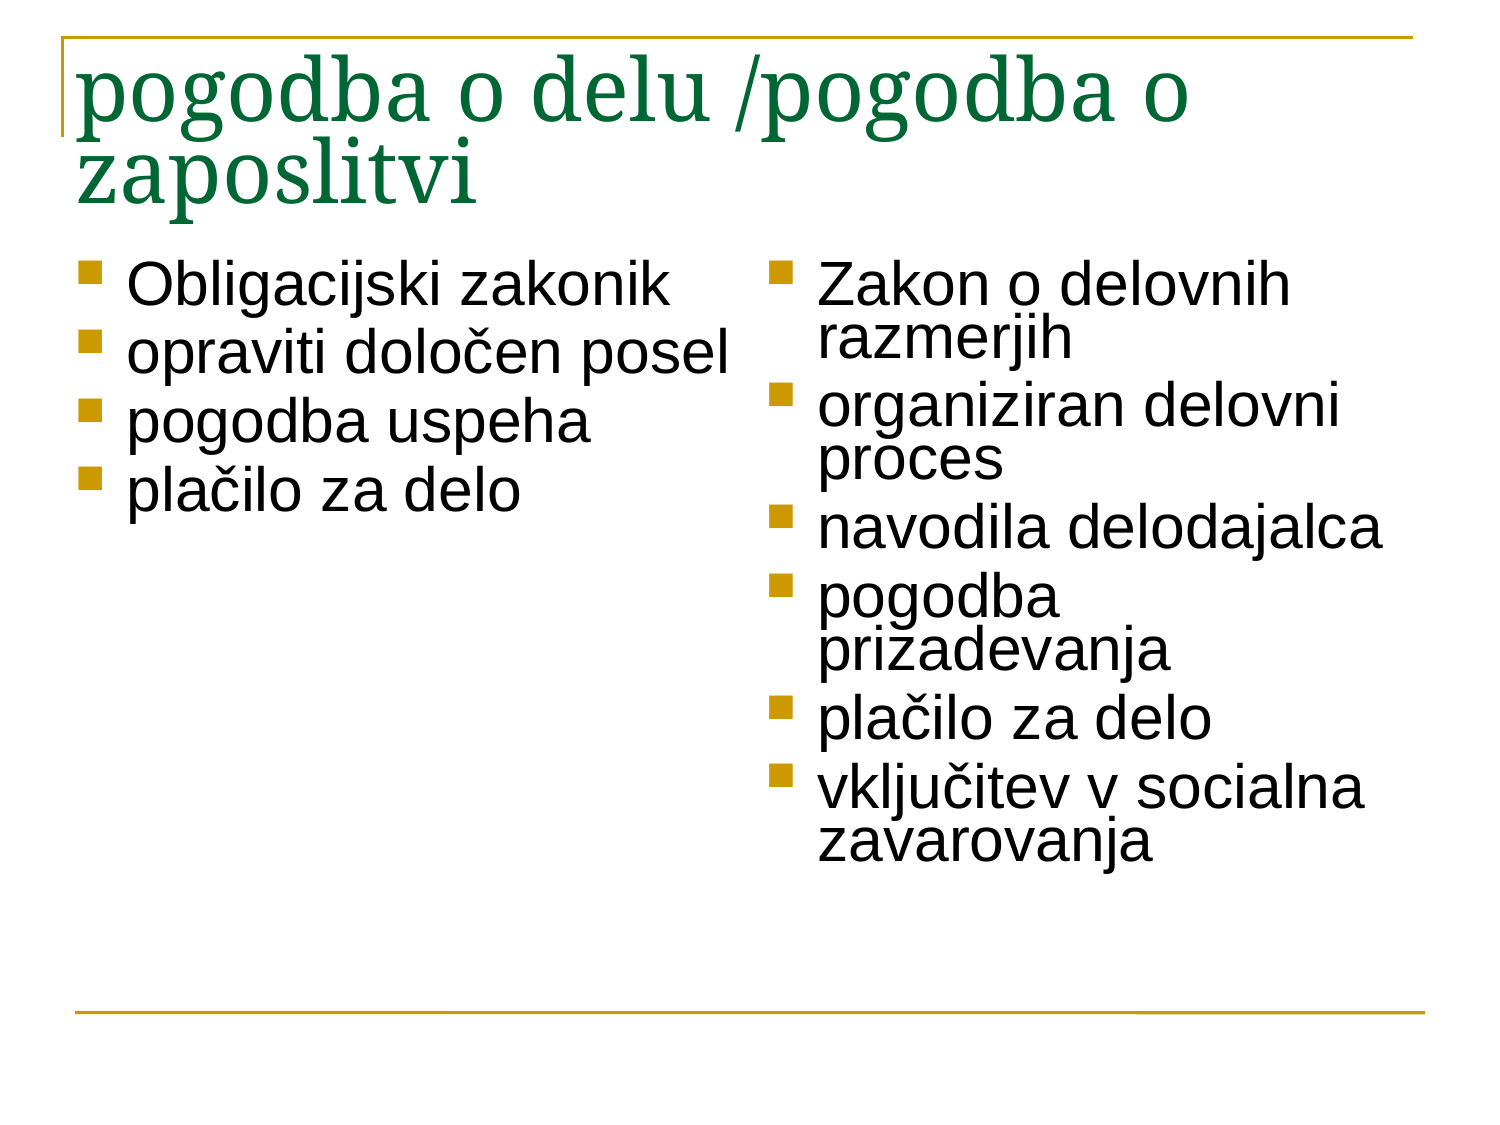

# pogodba o delu /pogodba o zaposlitvi
Obligacijski zakonik
opraviti določen posel
pogodba uspeha
plačilo za delo
Zakon o delovnih razmerjih
organiziran delovni proces
navodila delodajalca
pogodba prizadevanja
plačilo za delo
vključitev v socialna zavarovanja